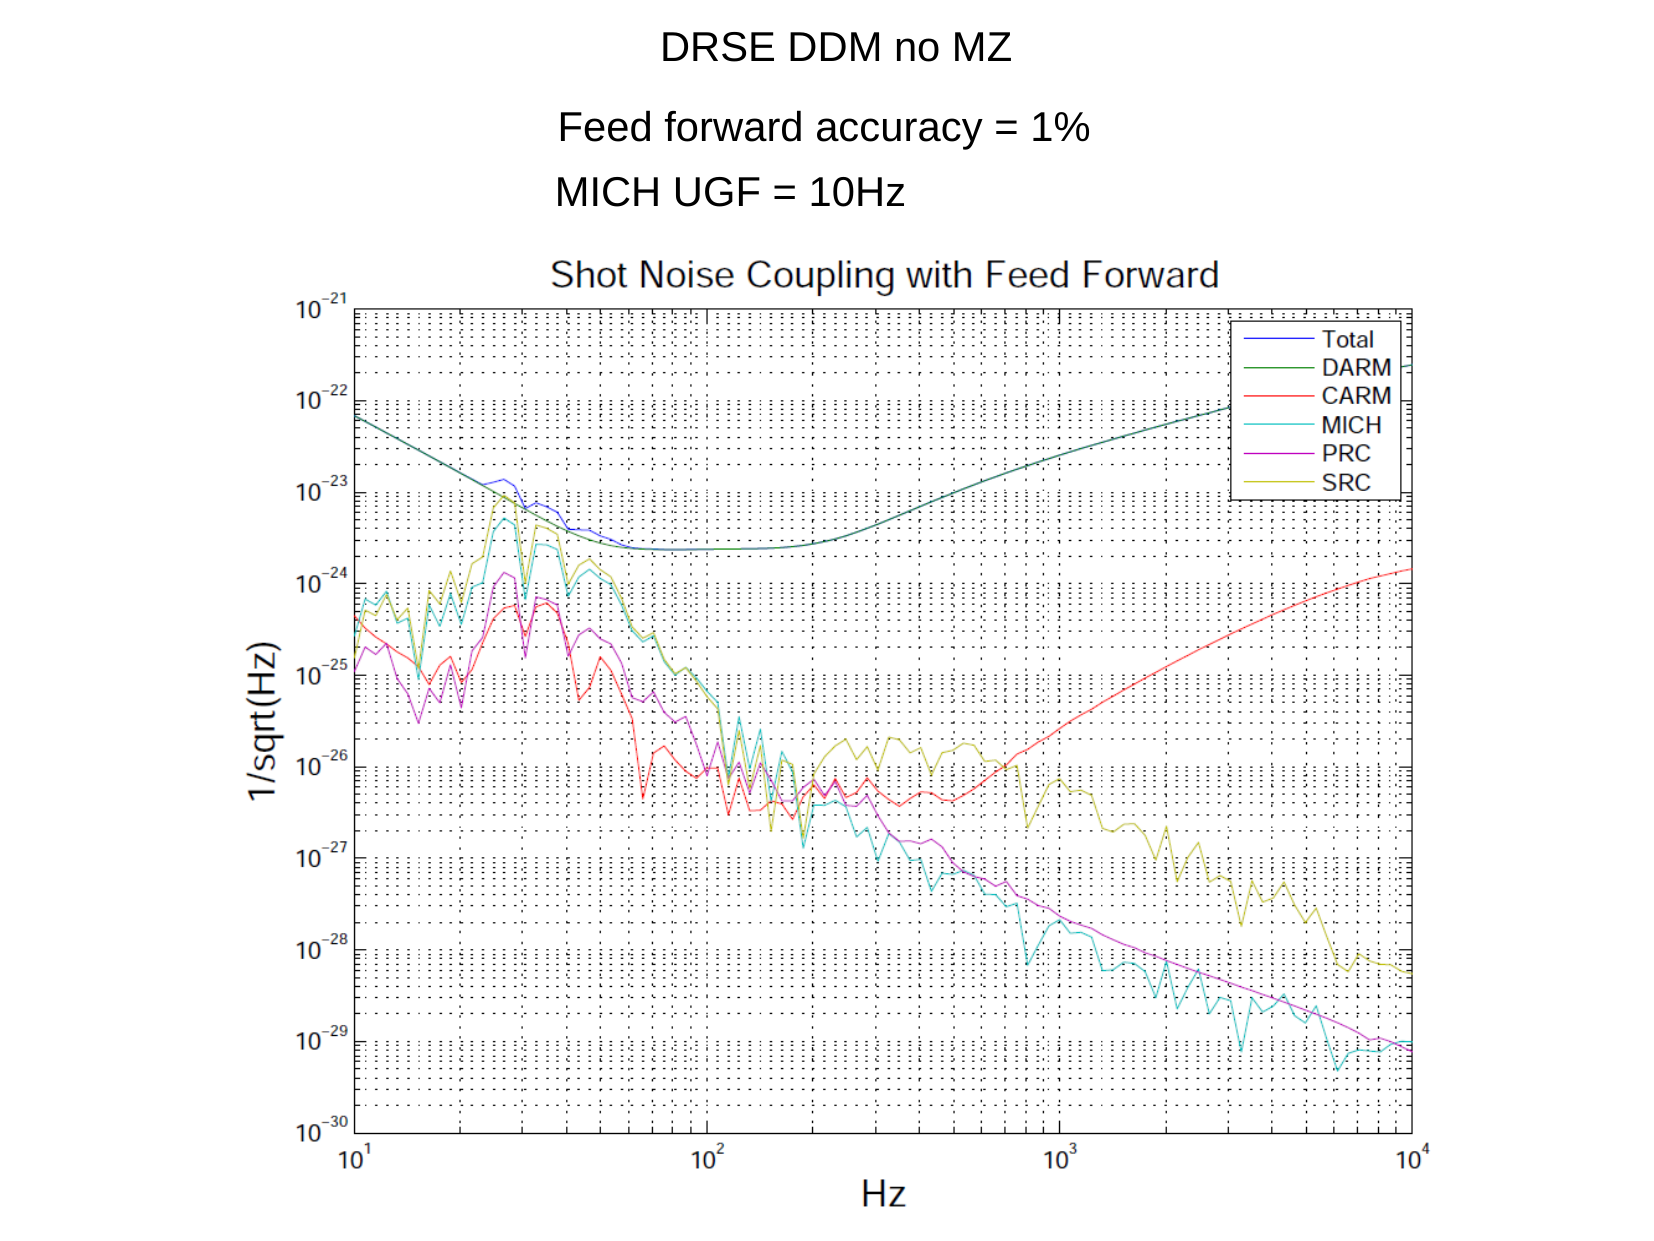

DRSE DDM no MZ
Feed forward accuracy = 1%
MICH UGF = 10Hz